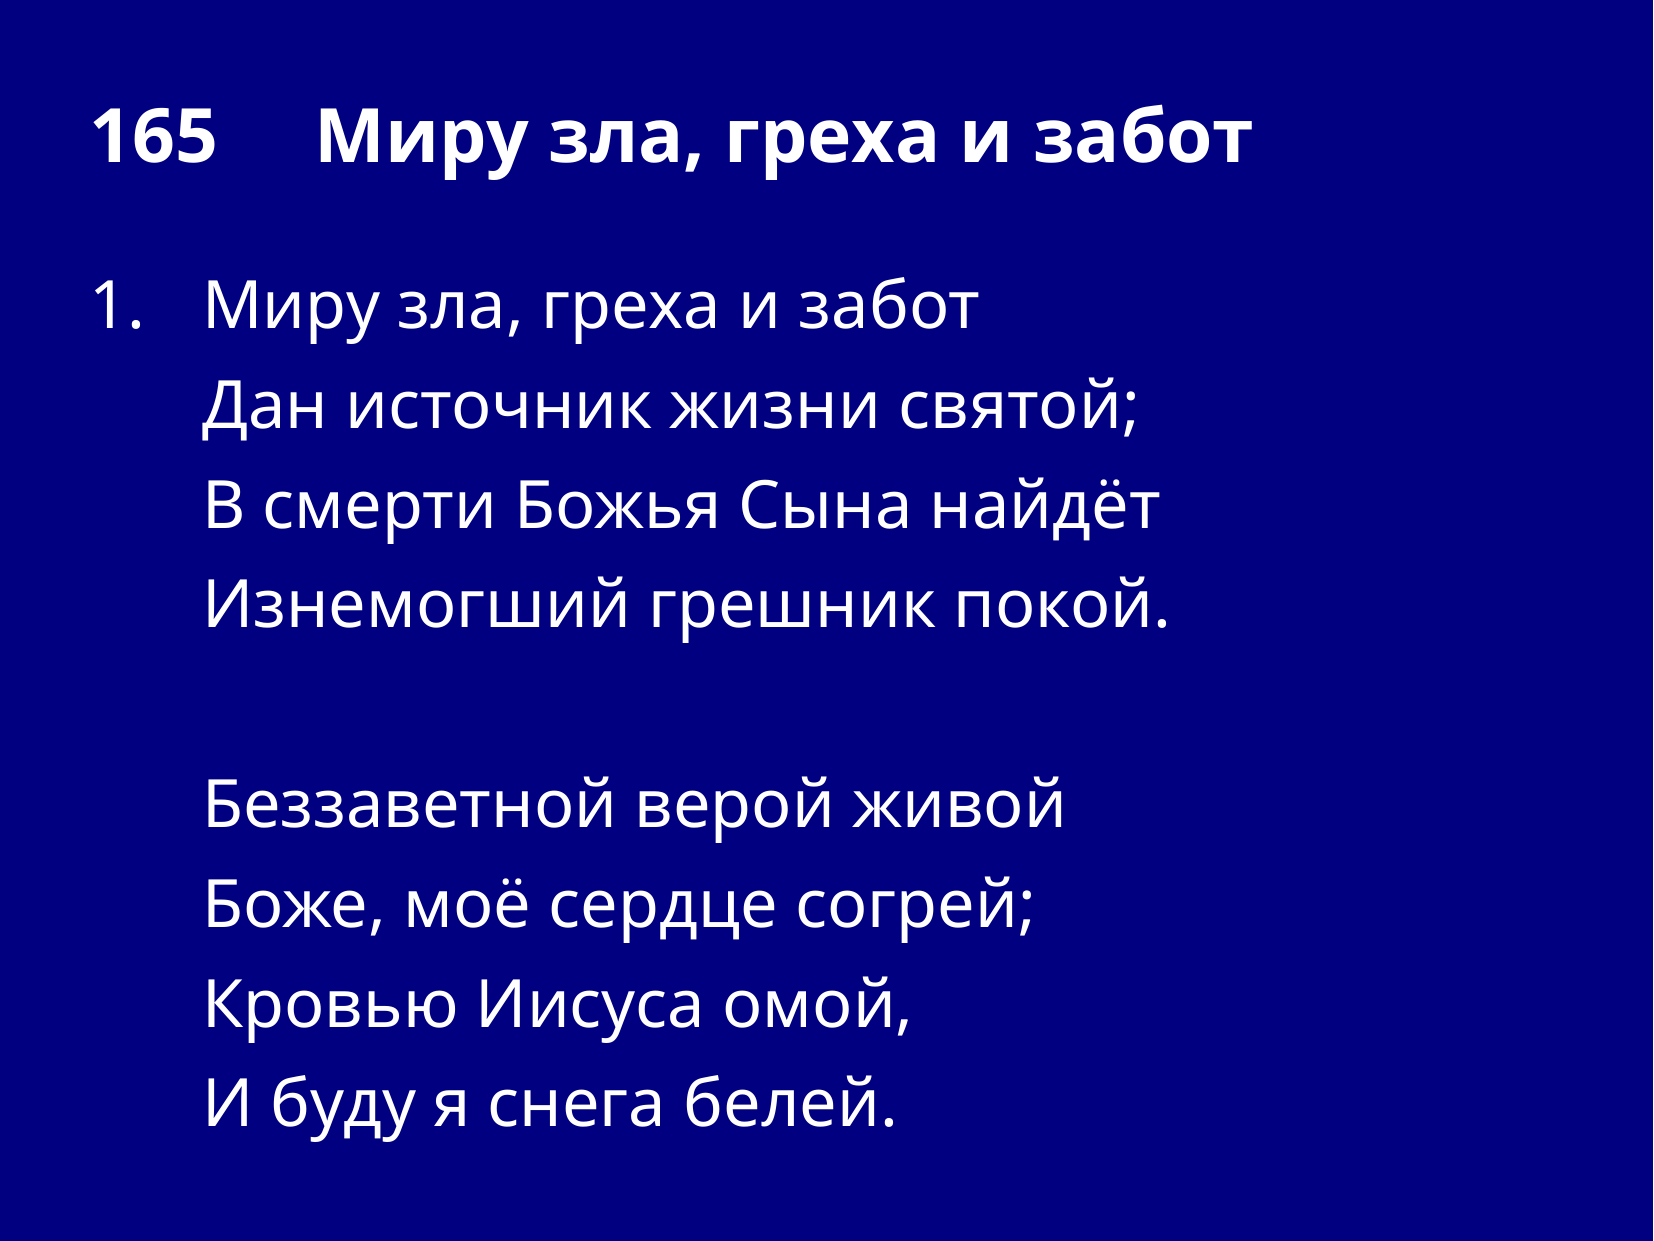

165	Миру зла, греха и забот
1.	Миру зла, греха и забот
	Дан источник жизни святой;
	В смерти Божья Сына найдёт
	Изнемогший грешник покой.
	Беззаветной верой живой
	Боже, моё сердце согрей;
	Кровью Иисуса омой,
	И буду я снега белей.